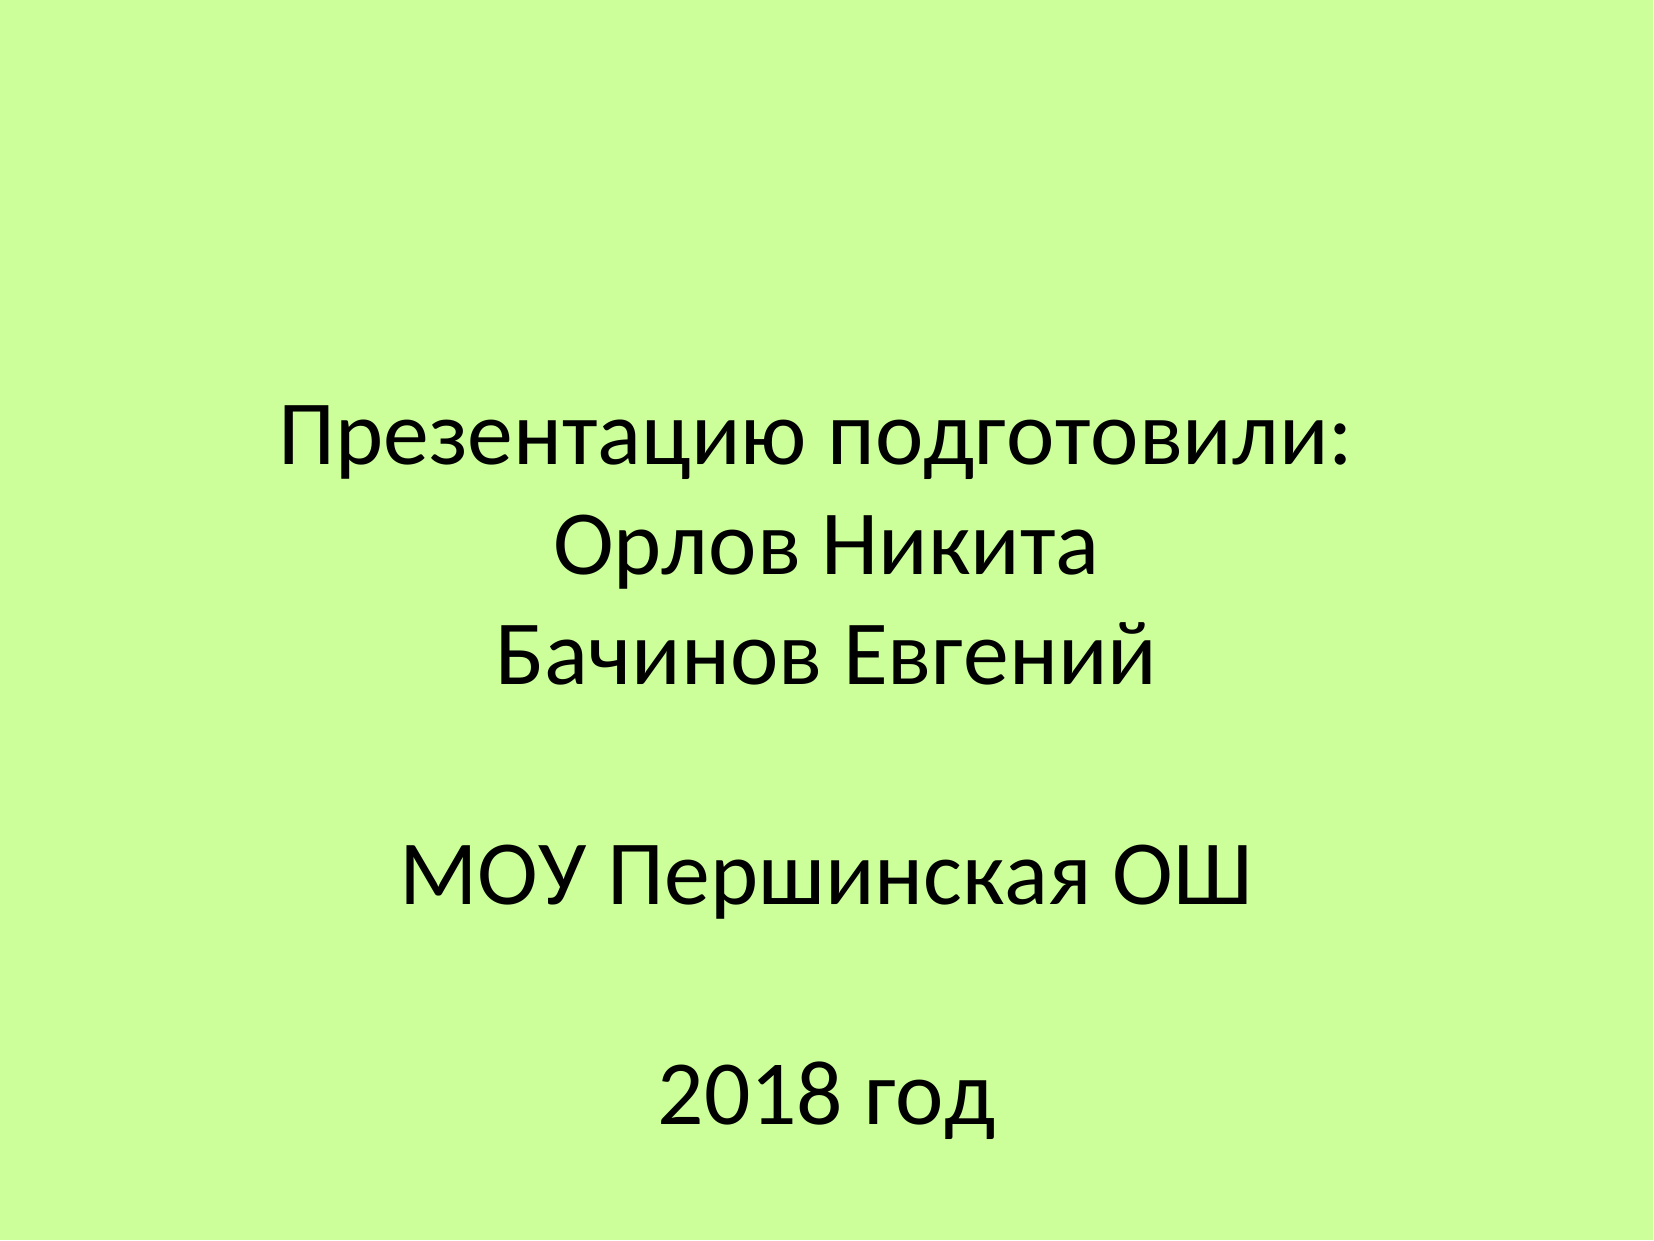

# Презентацию подготовили: Орлов Никита Бачинов Евгений МОУ Першинская ОШ 2018 год